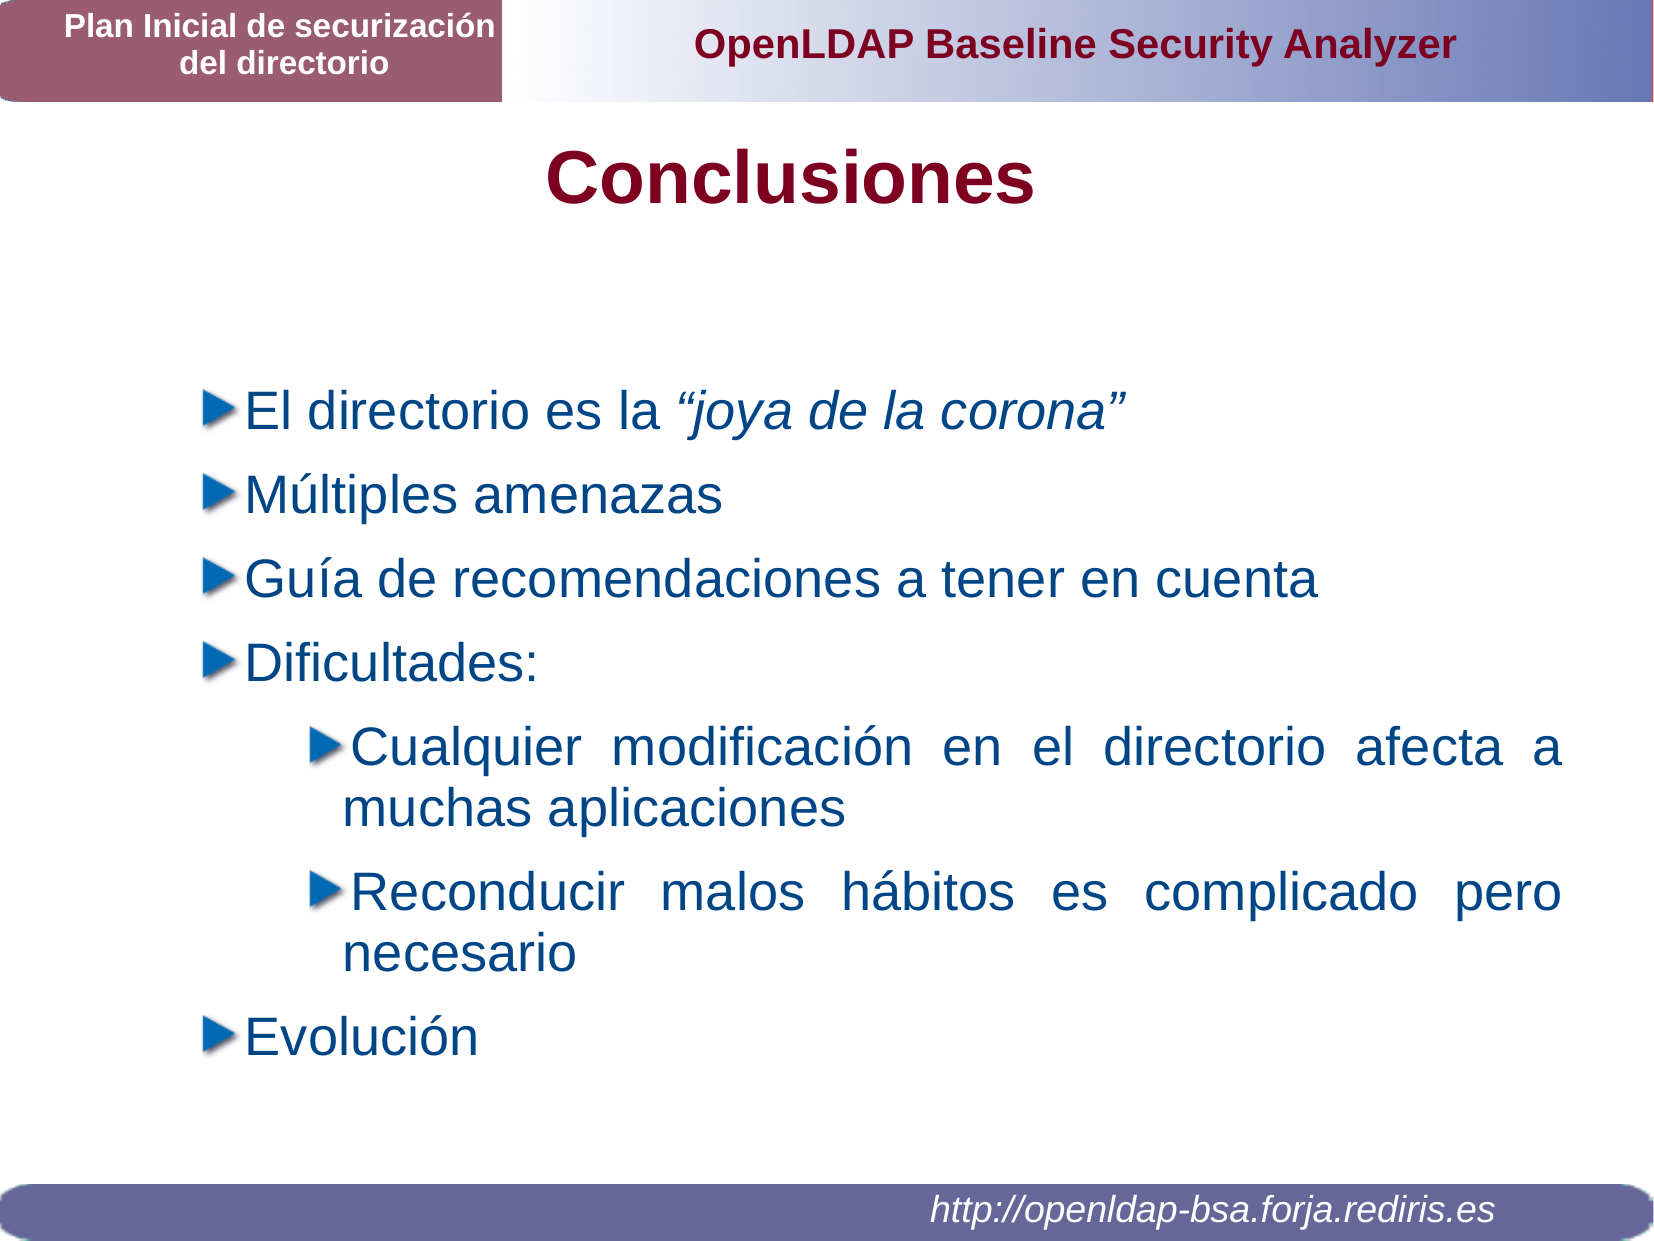

Plan Inicial de securización
 del directorio
OpenLDAP Baseline Security Analyzer
# Conclusiones
El directorio es la “joya de la corona”
Múltiples amenazas
Guía de recomendaciones a tener en cuenta
Dificultades:
Cualquier modificación en el directorio afecta a muchas aplicaciones
Reconducir malos hábitos es complicado pero necesario
Evolución
http://openldap-bsa.forja.rediris.es